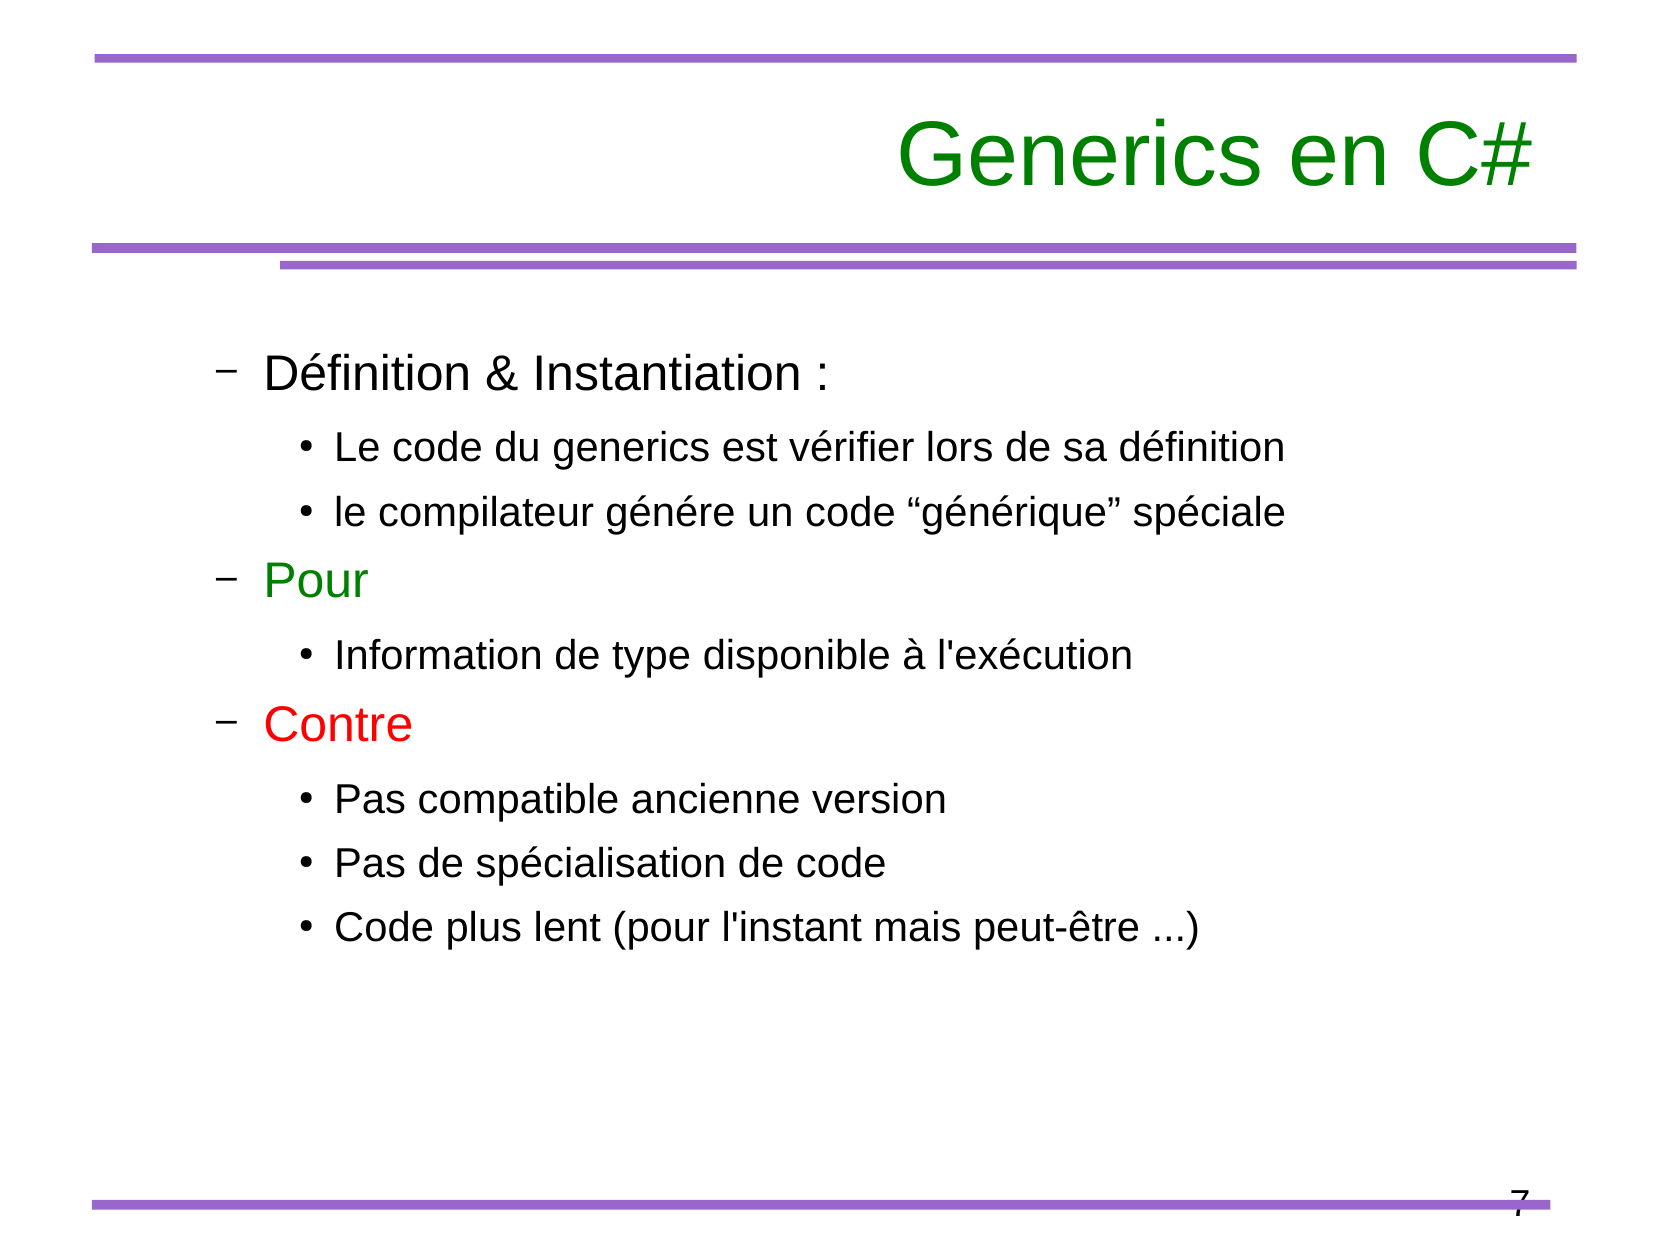

# Generics en C#
Définition & Instantiation :
Le code du generics est vérifier lors de sa définition
le compilateur génére un code “générique” spéciale
Pour
Information de type disponible à l'exécution
Contre
Pas compatible ancienne version
Pas de spécialisation de code
Code plus lent (pour l'instant mais peut-être ...)